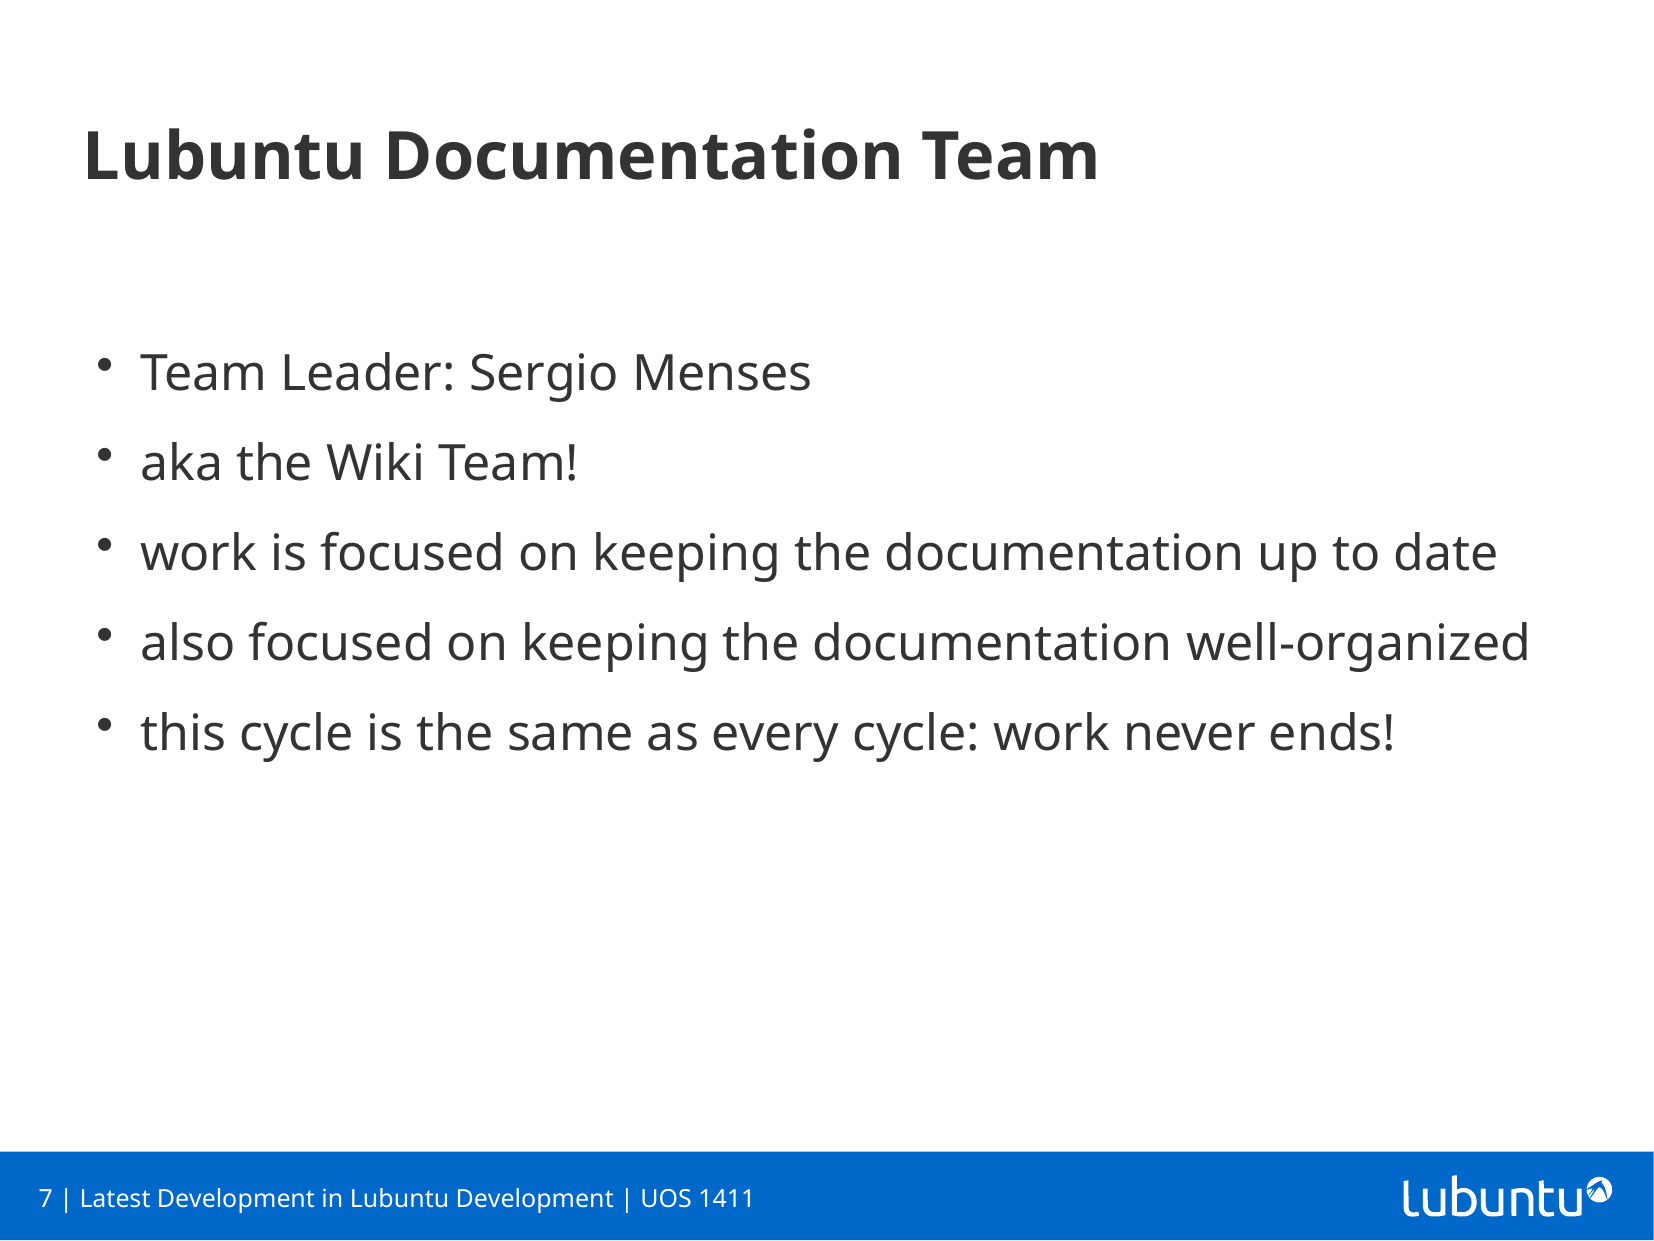

# Lubuntu Documentation Team
Team Leader: Sergio Menses
aka the Wiki Team!
work is focused on keeping the documentation up to date
also focused on keeping the documentation well-organized
this cycle is the same as every cycle: work never ends!